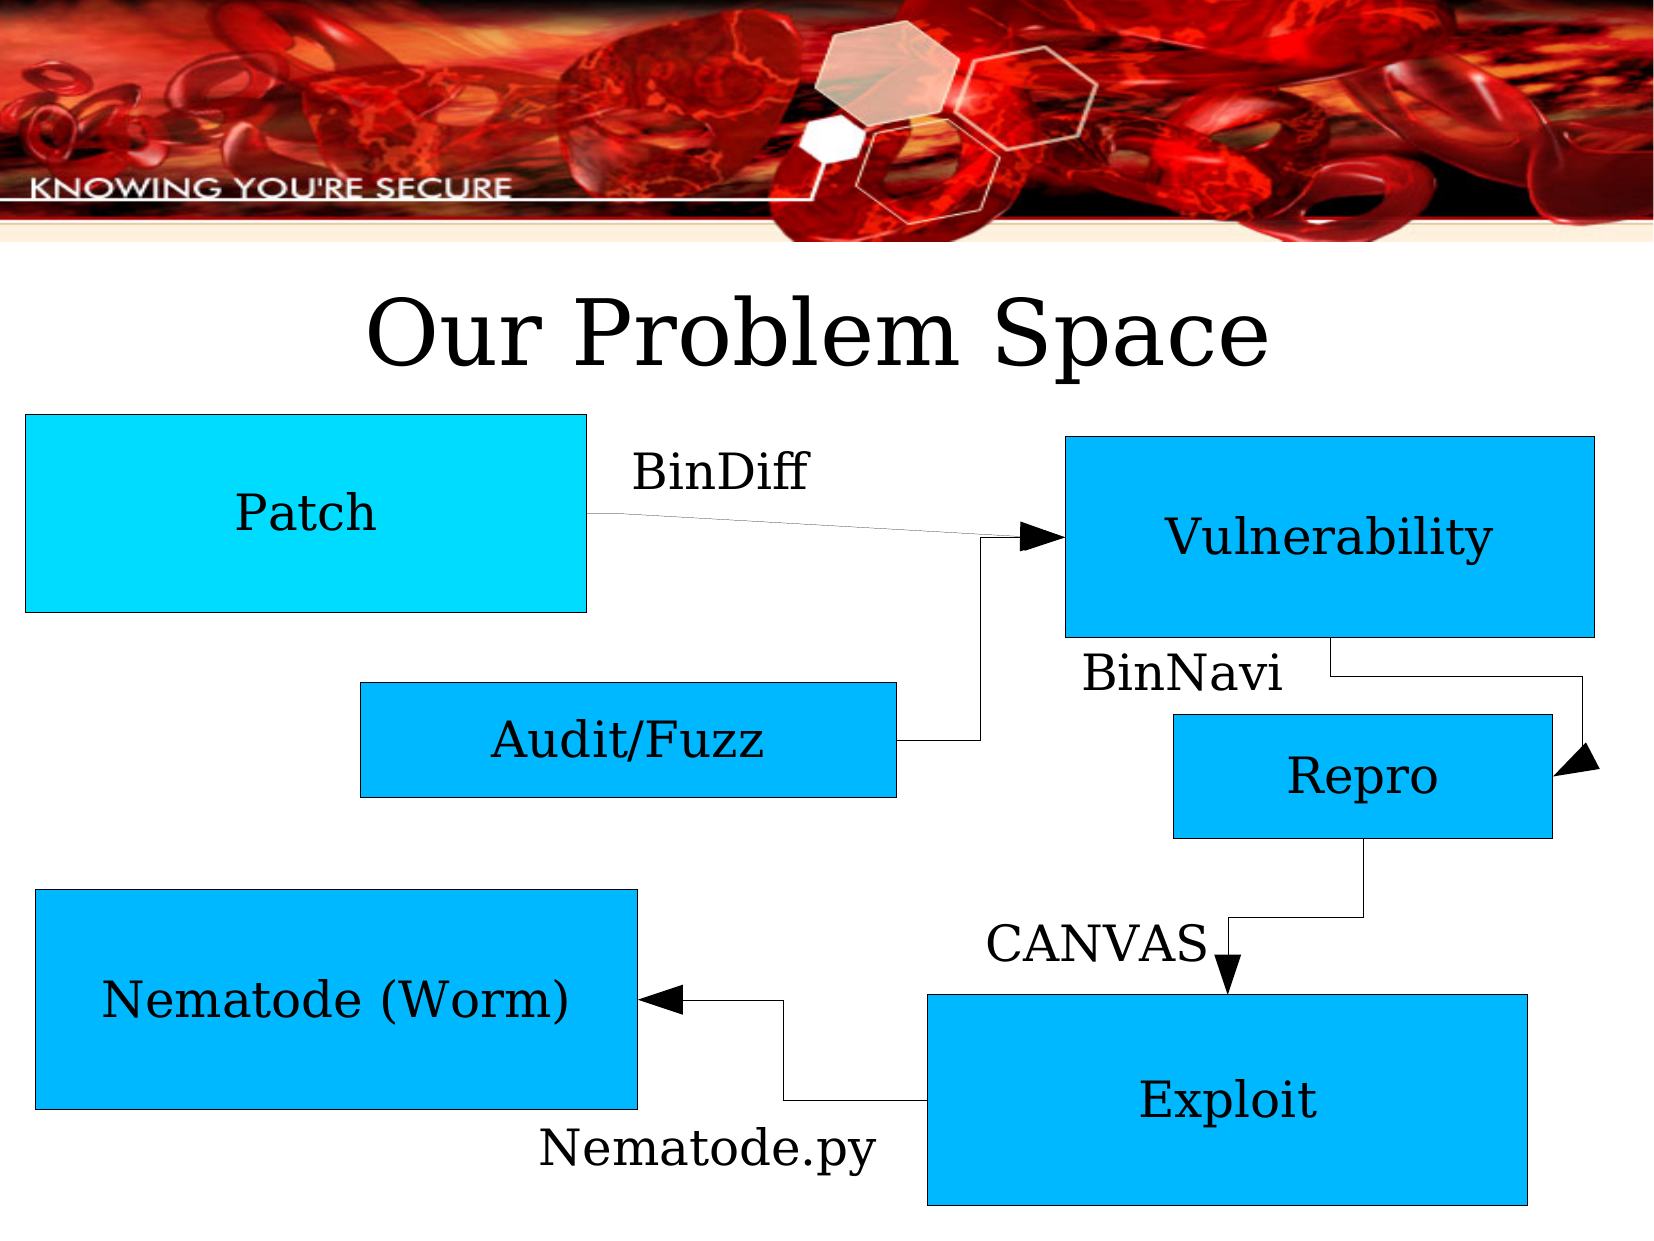

# Our Problem Space
Patch
Vulnerability
BinDiff
BinNavi
Audit/Fuzz
Repro
Nematode (Worm)
CANVAS
Exploit
Nematode.py